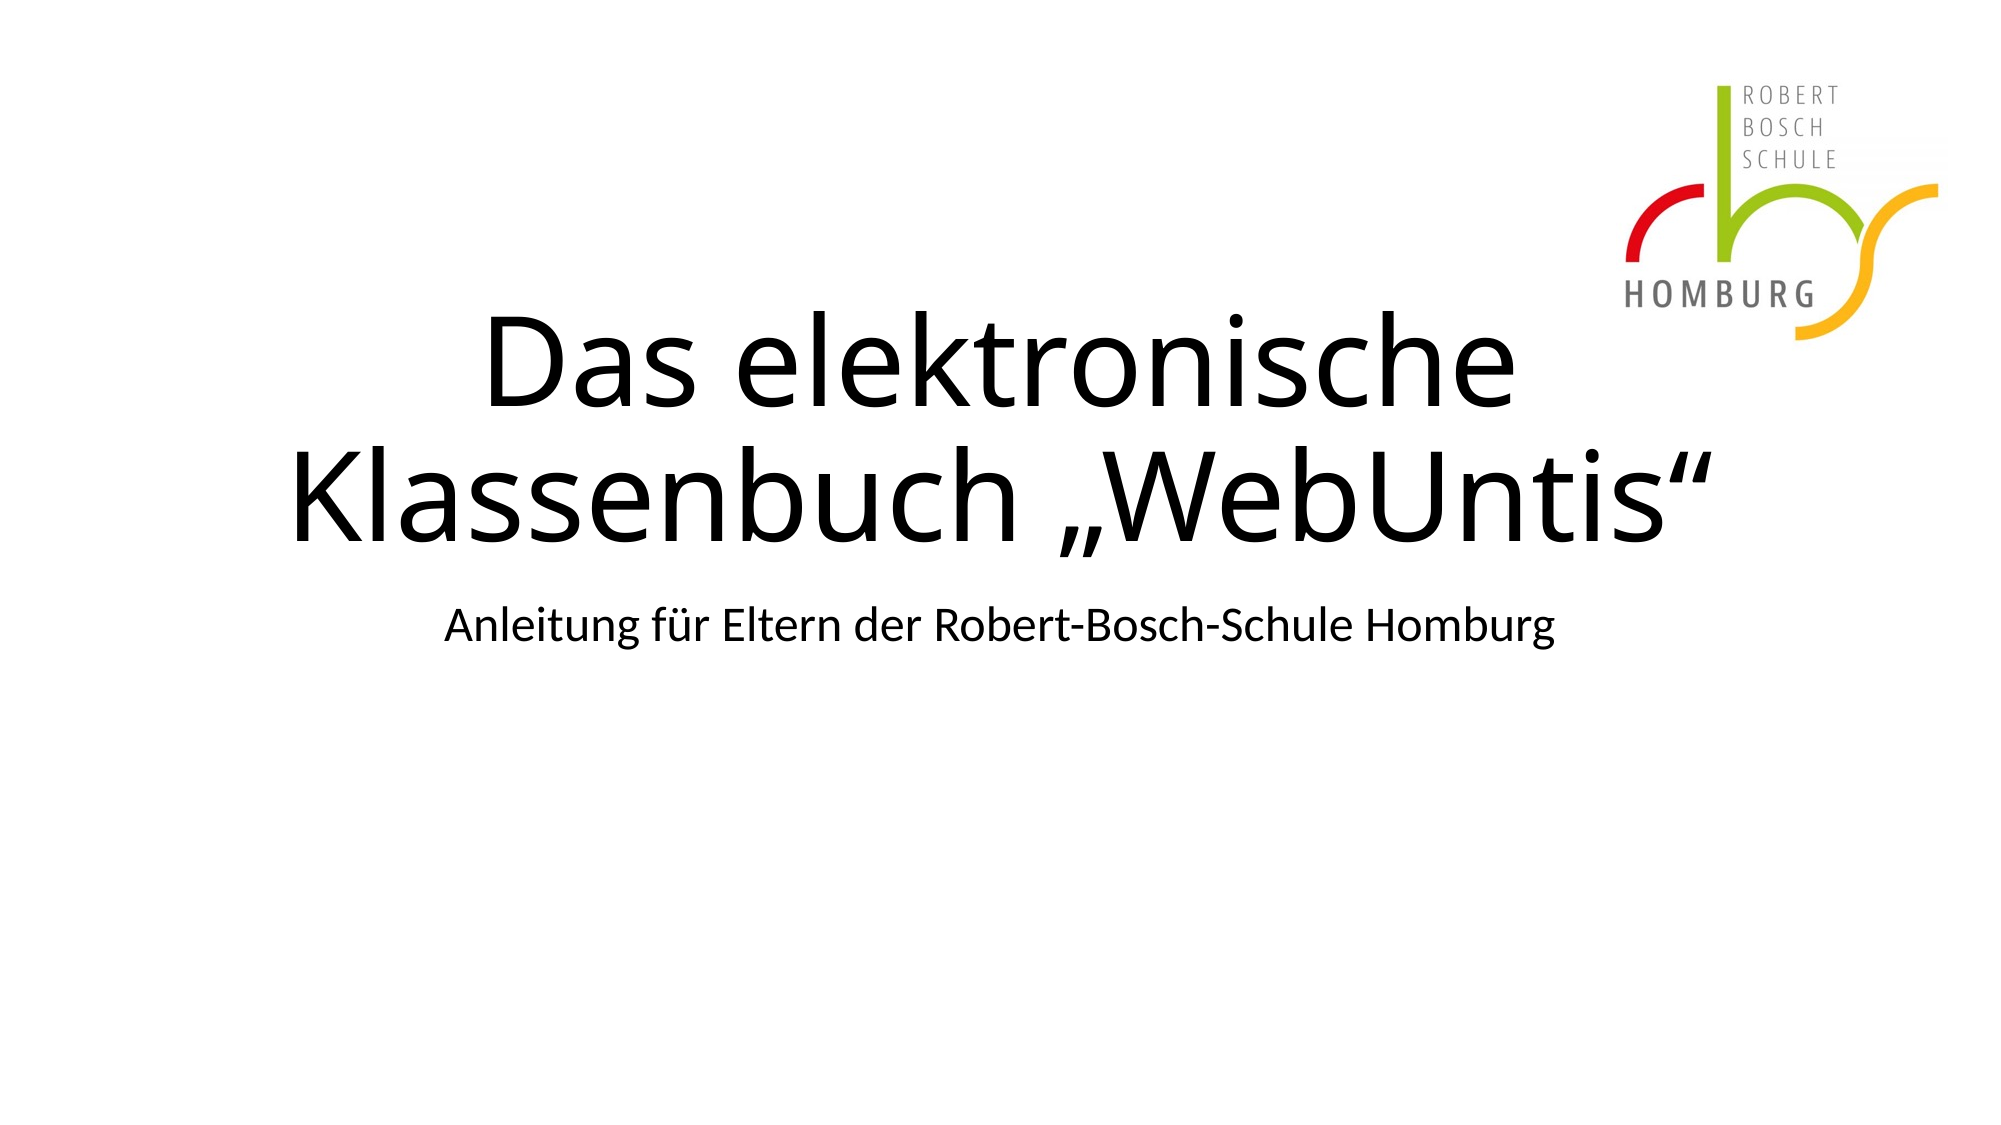

# Das elektronische Klassenbuch „WebUntis“
Anleitung für Eltern der Robert-Bosch-Schule Homburg